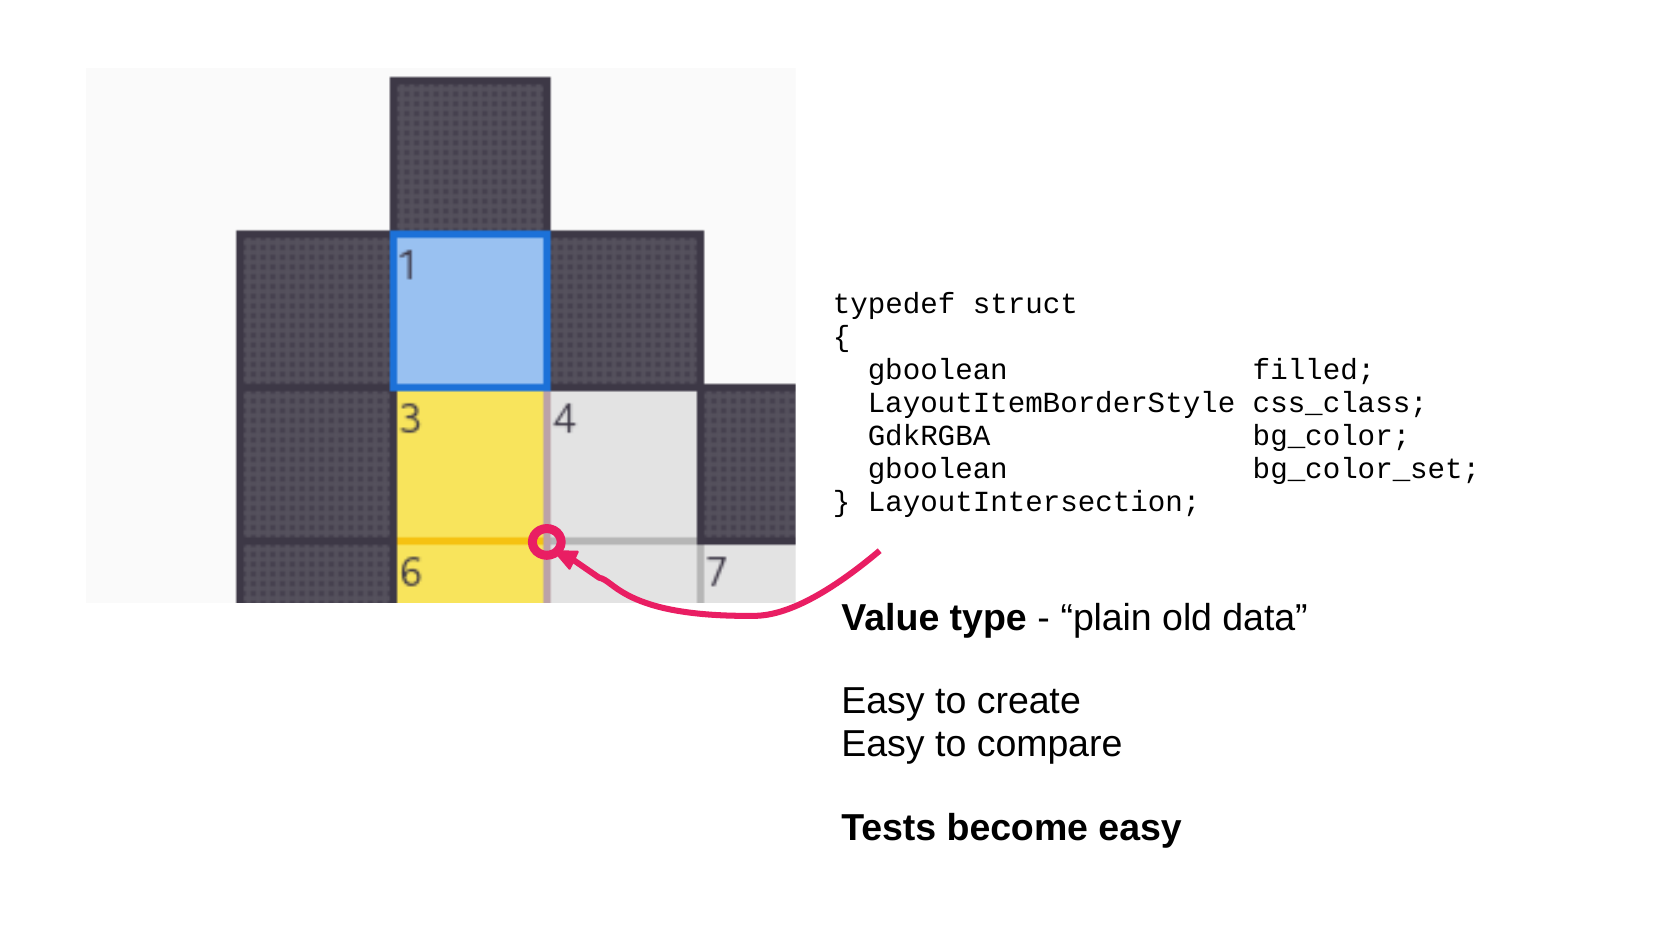

typedef struct
{
 gboolean filled;
 LayoutItemBorderStyle css_class;
 GdkRGBA bg_color;
 gboolean bg_color_set;
} LayoutIntersection;
Value type - “plain old data”
Easy to create
Easy to compare
Tests become easy